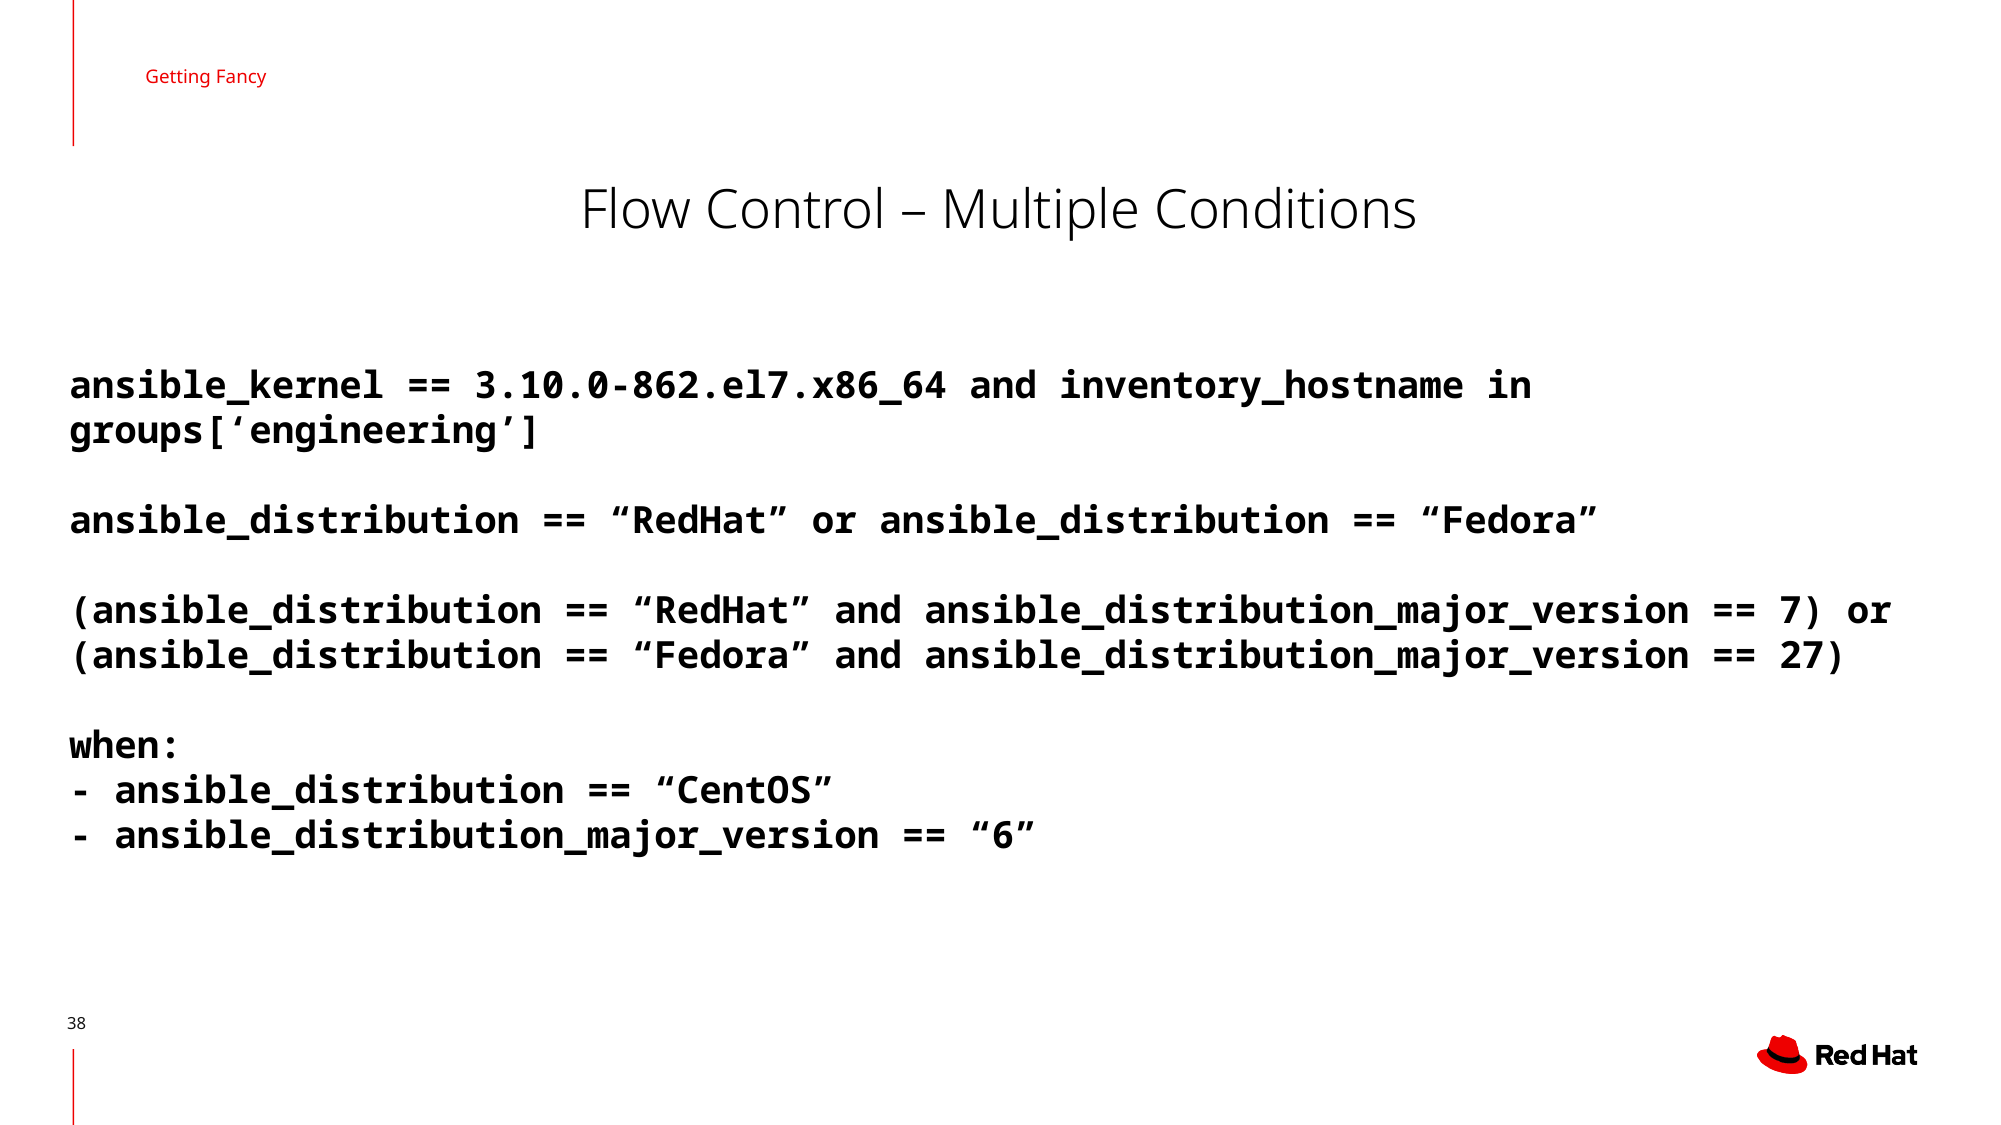

Getting Fancy
# Flow Control – Multiple Conditions
ansible_kernel == 3.10.0-862.el7.x86_64 and inventory_hostname in groups[‘engineering’]
ansible_distribution == “RedHat” or ansible_distribution == “Fedora”
(ansible_distribution == “RedHat” and ansible_distribution_major_version == 7) or (ansible_distribution == “Fedora” and ansible_distribution_major_version == 27)
when:
- ansible_distribution == “CentOS”
- ansible_distribution_major_version == “6”
38